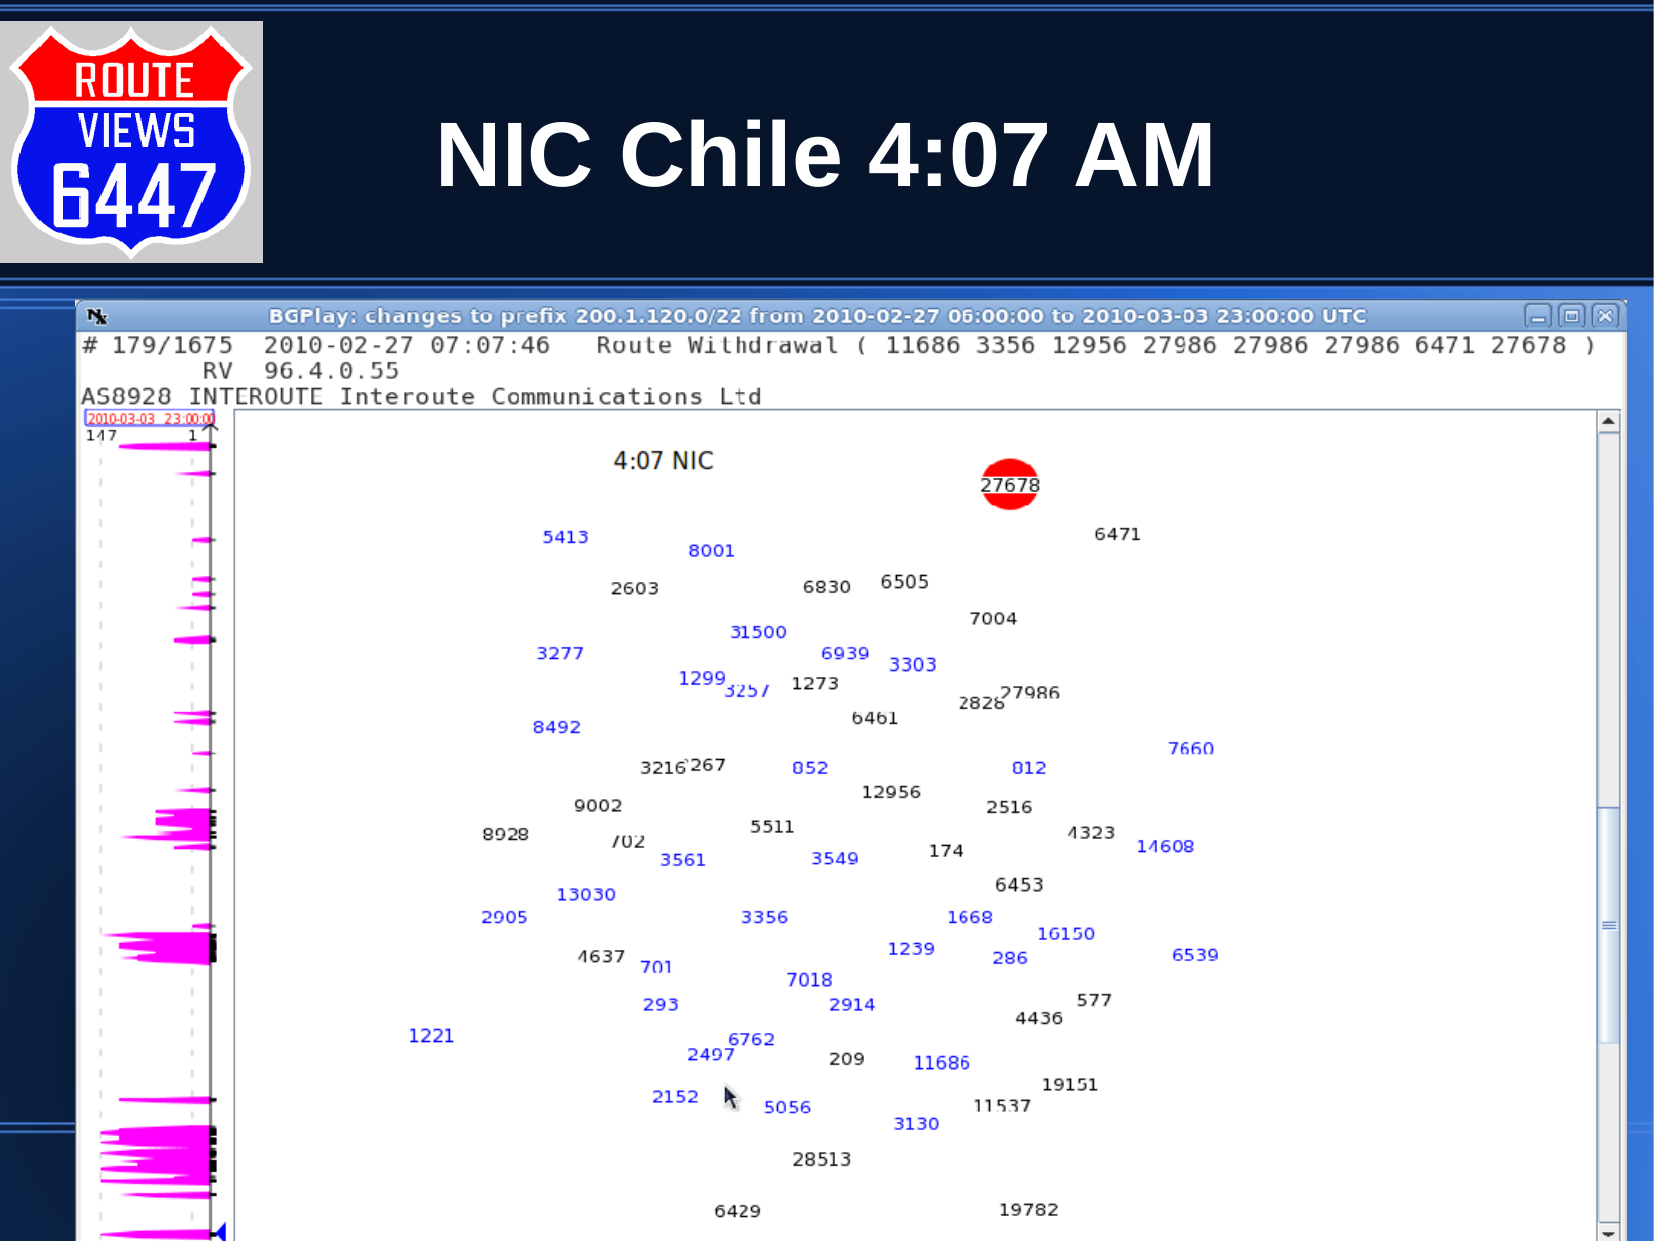

# NIC Chile 4:07 AM
NIC Chile: www.nic.cl